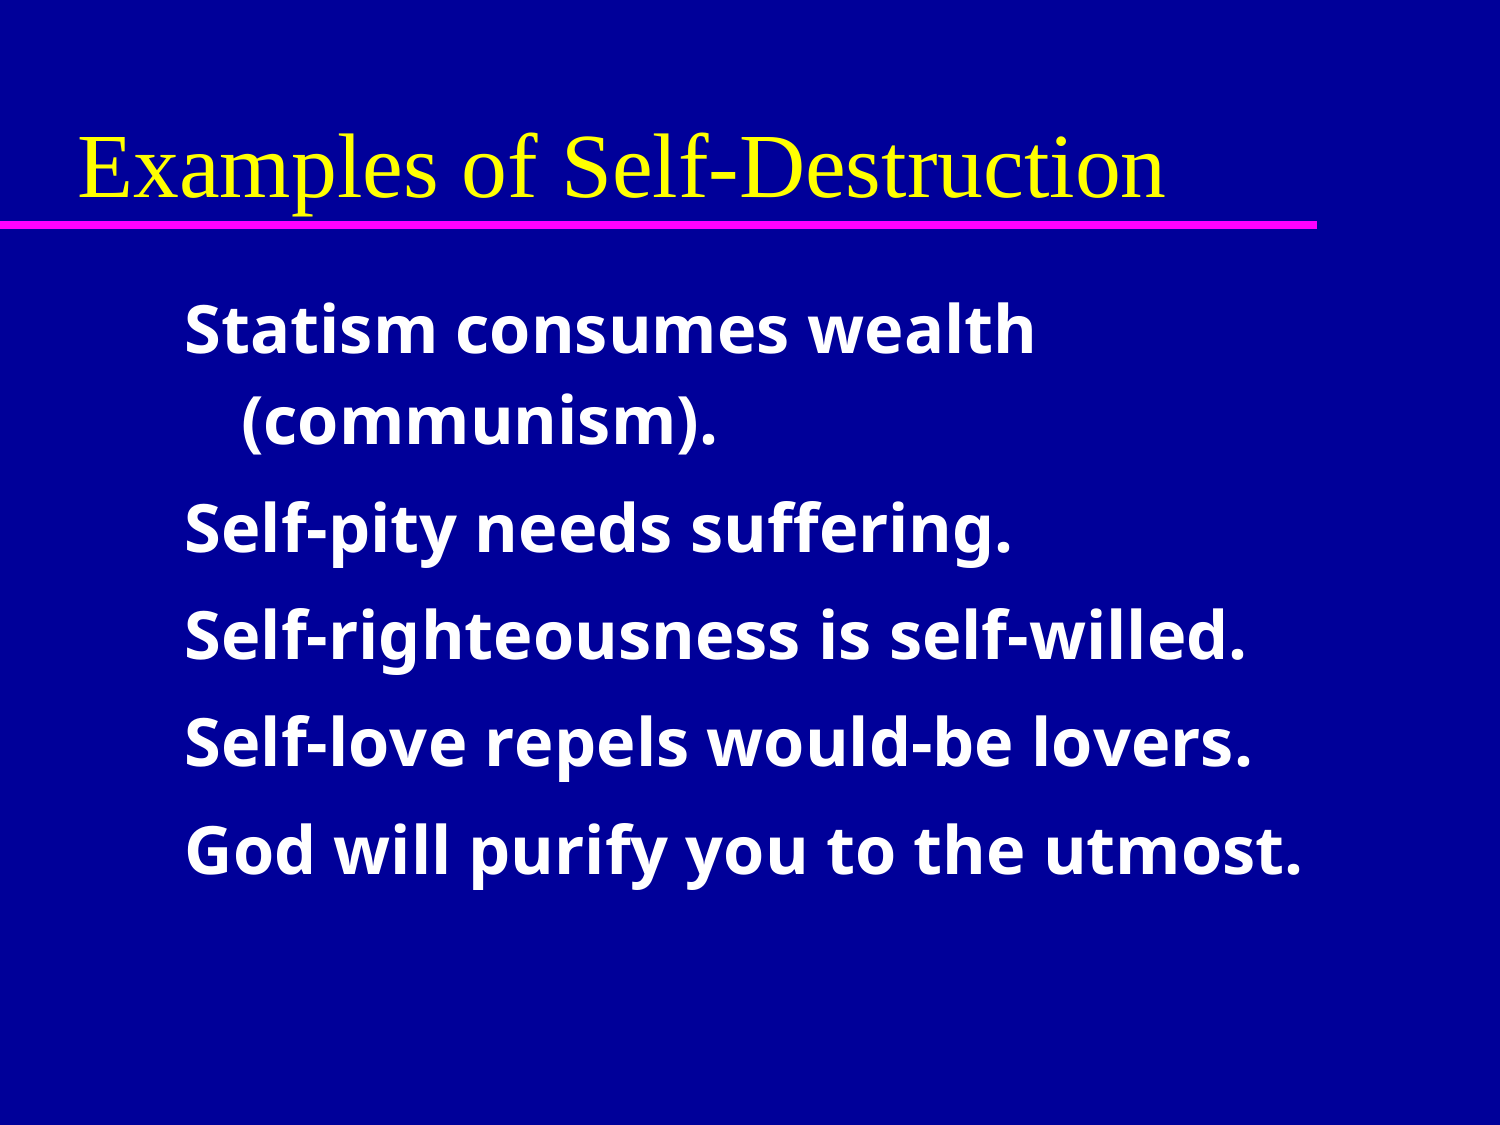

# Examples of Self-Destruction
Statism consumes wealth (communism).
Self-pity needs suffering.
Self-righteousness is self-willed.
Self-love repels would-be lovers.
God will purify you to the utmost.